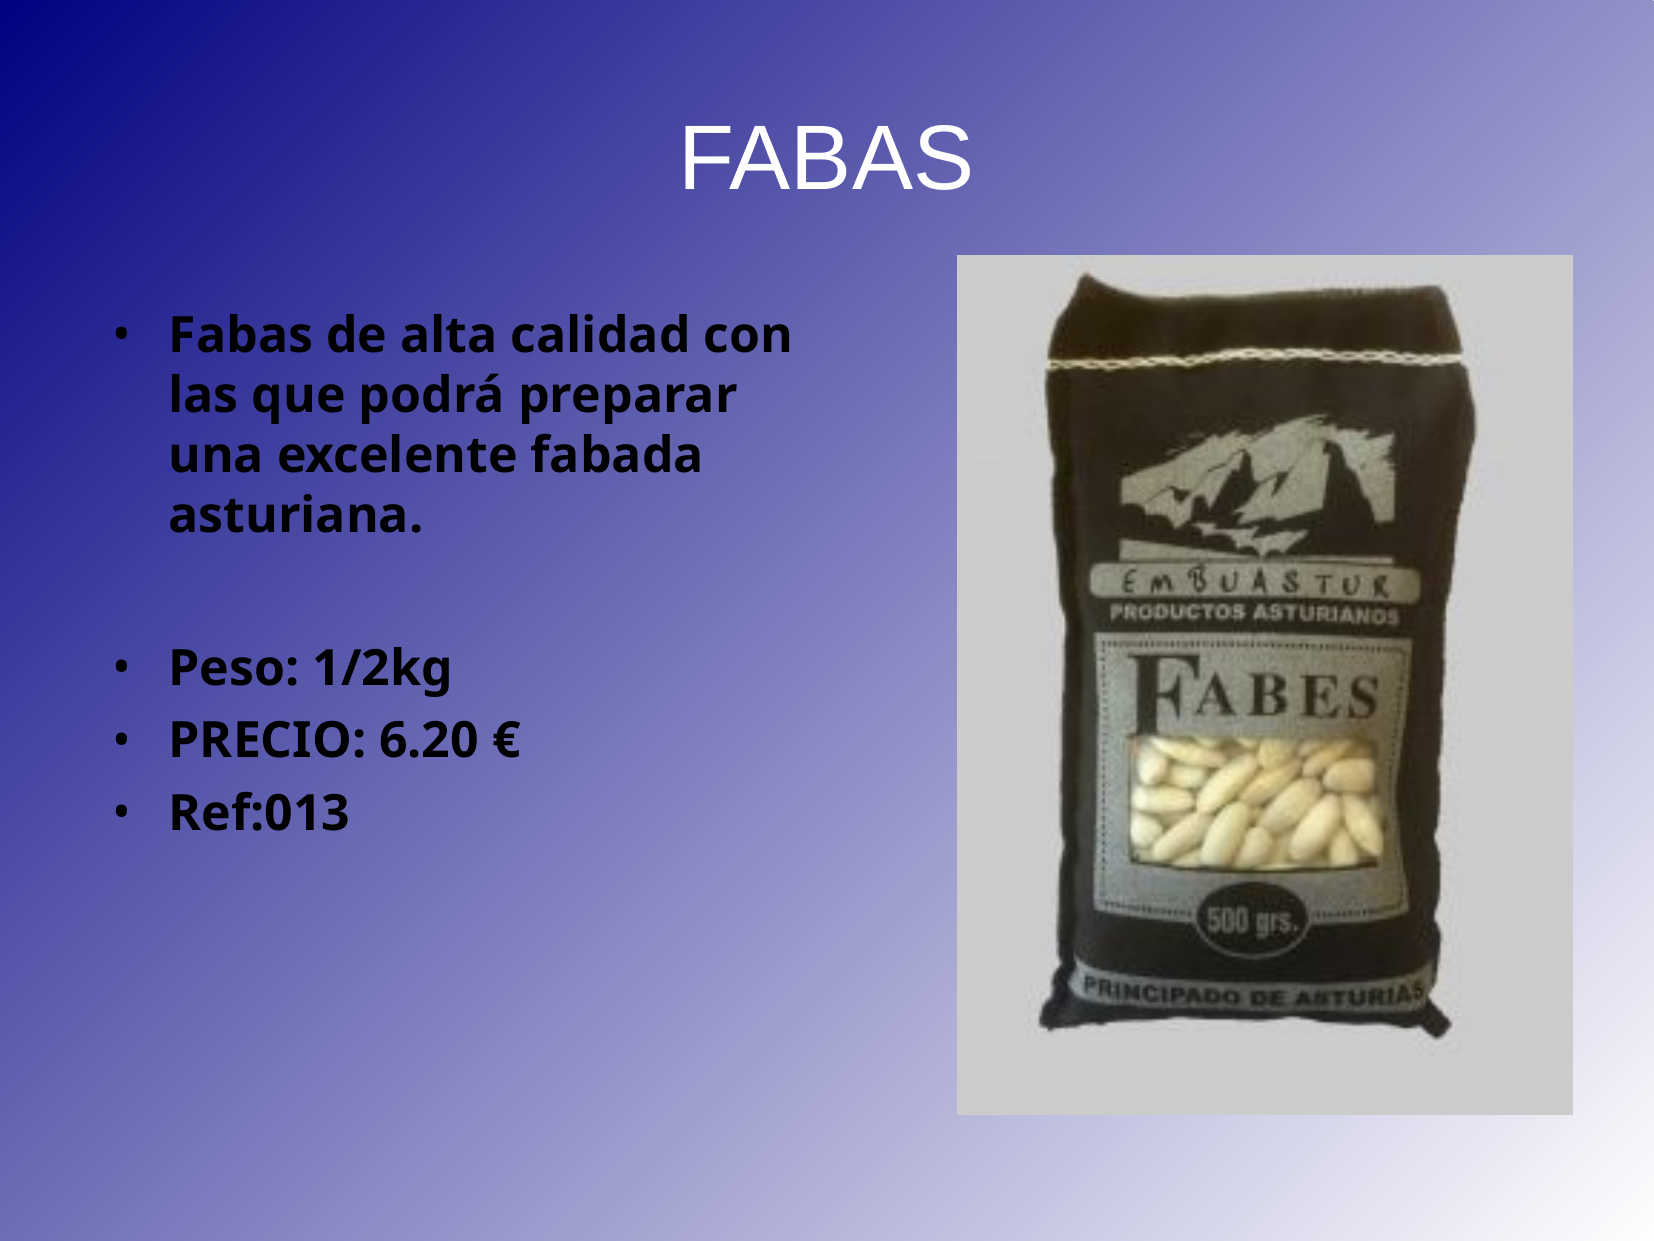

# FABAS
Fabas de alta calidad con las que podrá preparar una excelente fabada asturiana.
Peso: 1/2kg
PRECIO: 6.20 €
Ref:013